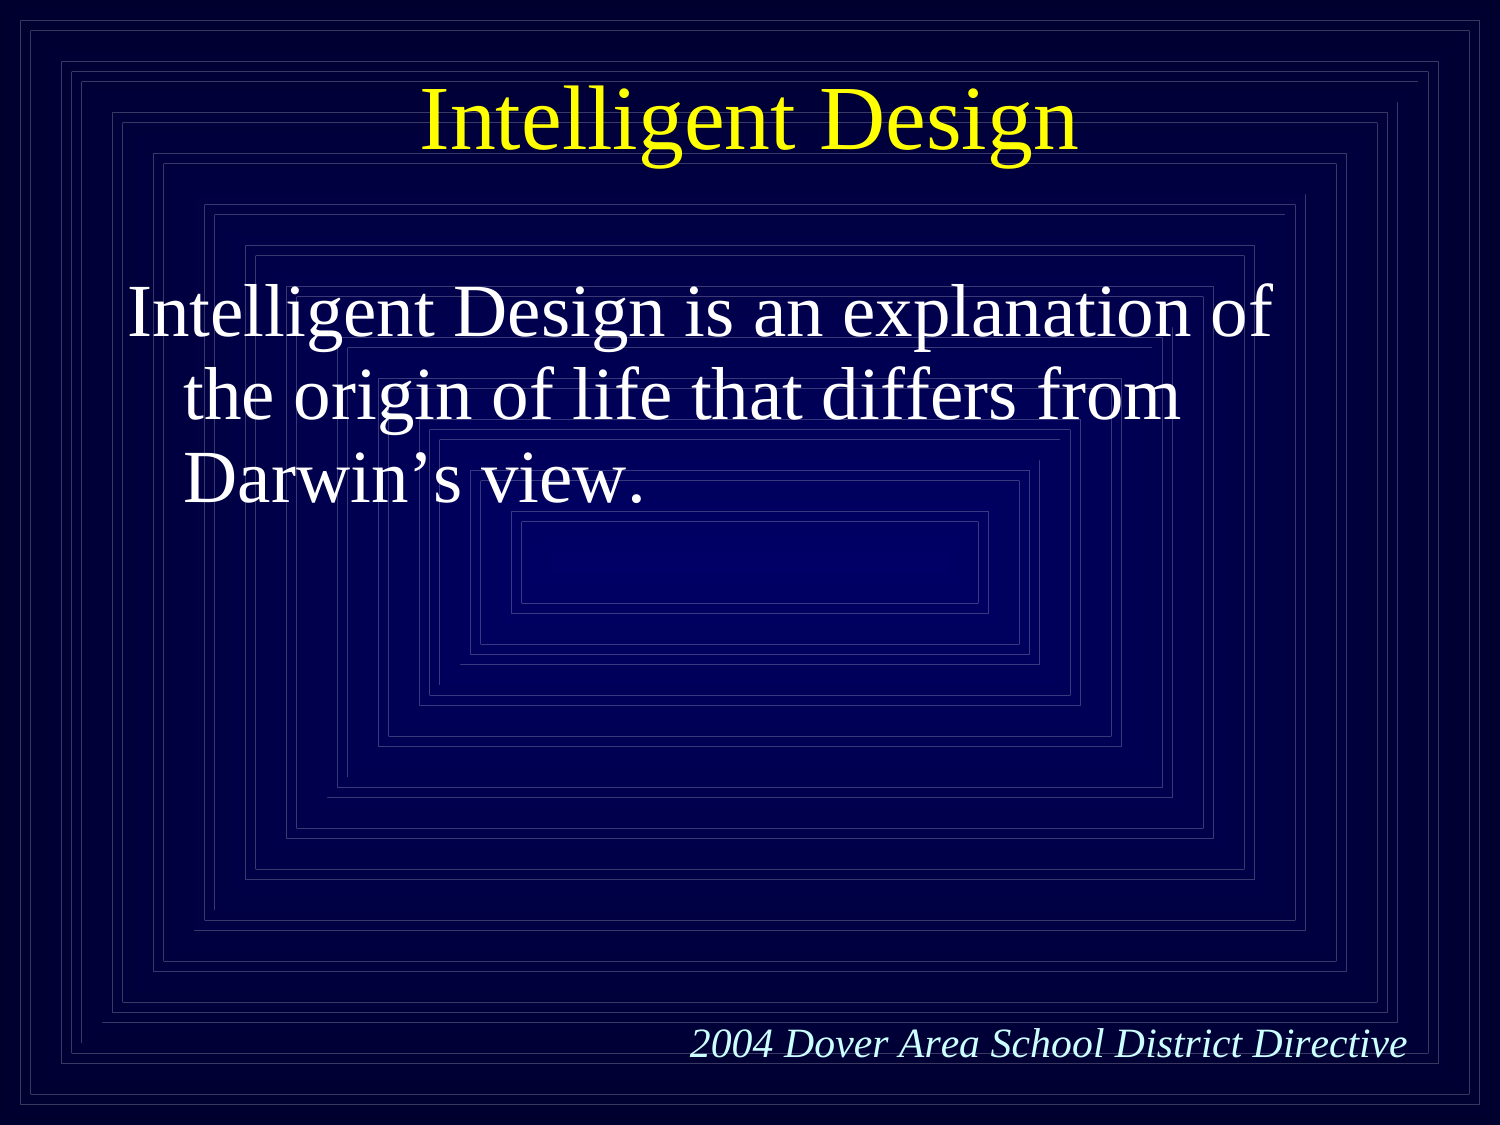

# Intelligent Design
Intelligent Design is an explanation of the origin of life that differs from Darwin’s view.
2004 Dover Area School District Directive